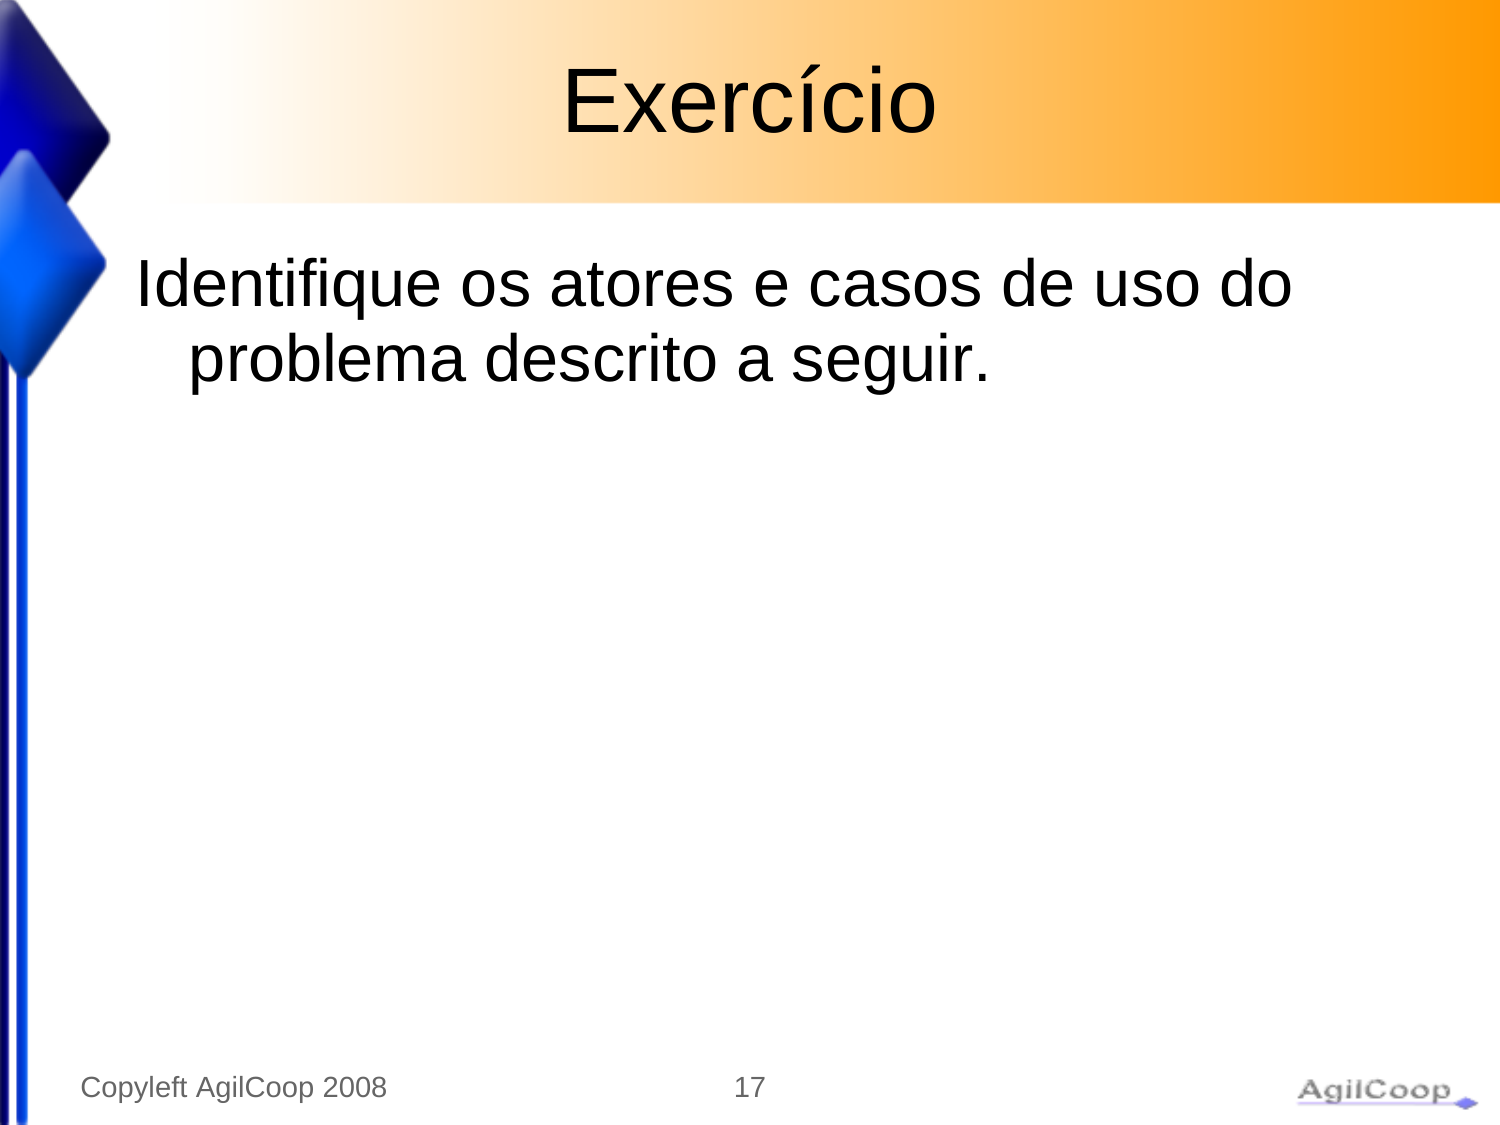

# Exercício
Identifique os atores e casos de uso do problema descrito a seguir.
Copyleft AgilCoop 2008
17